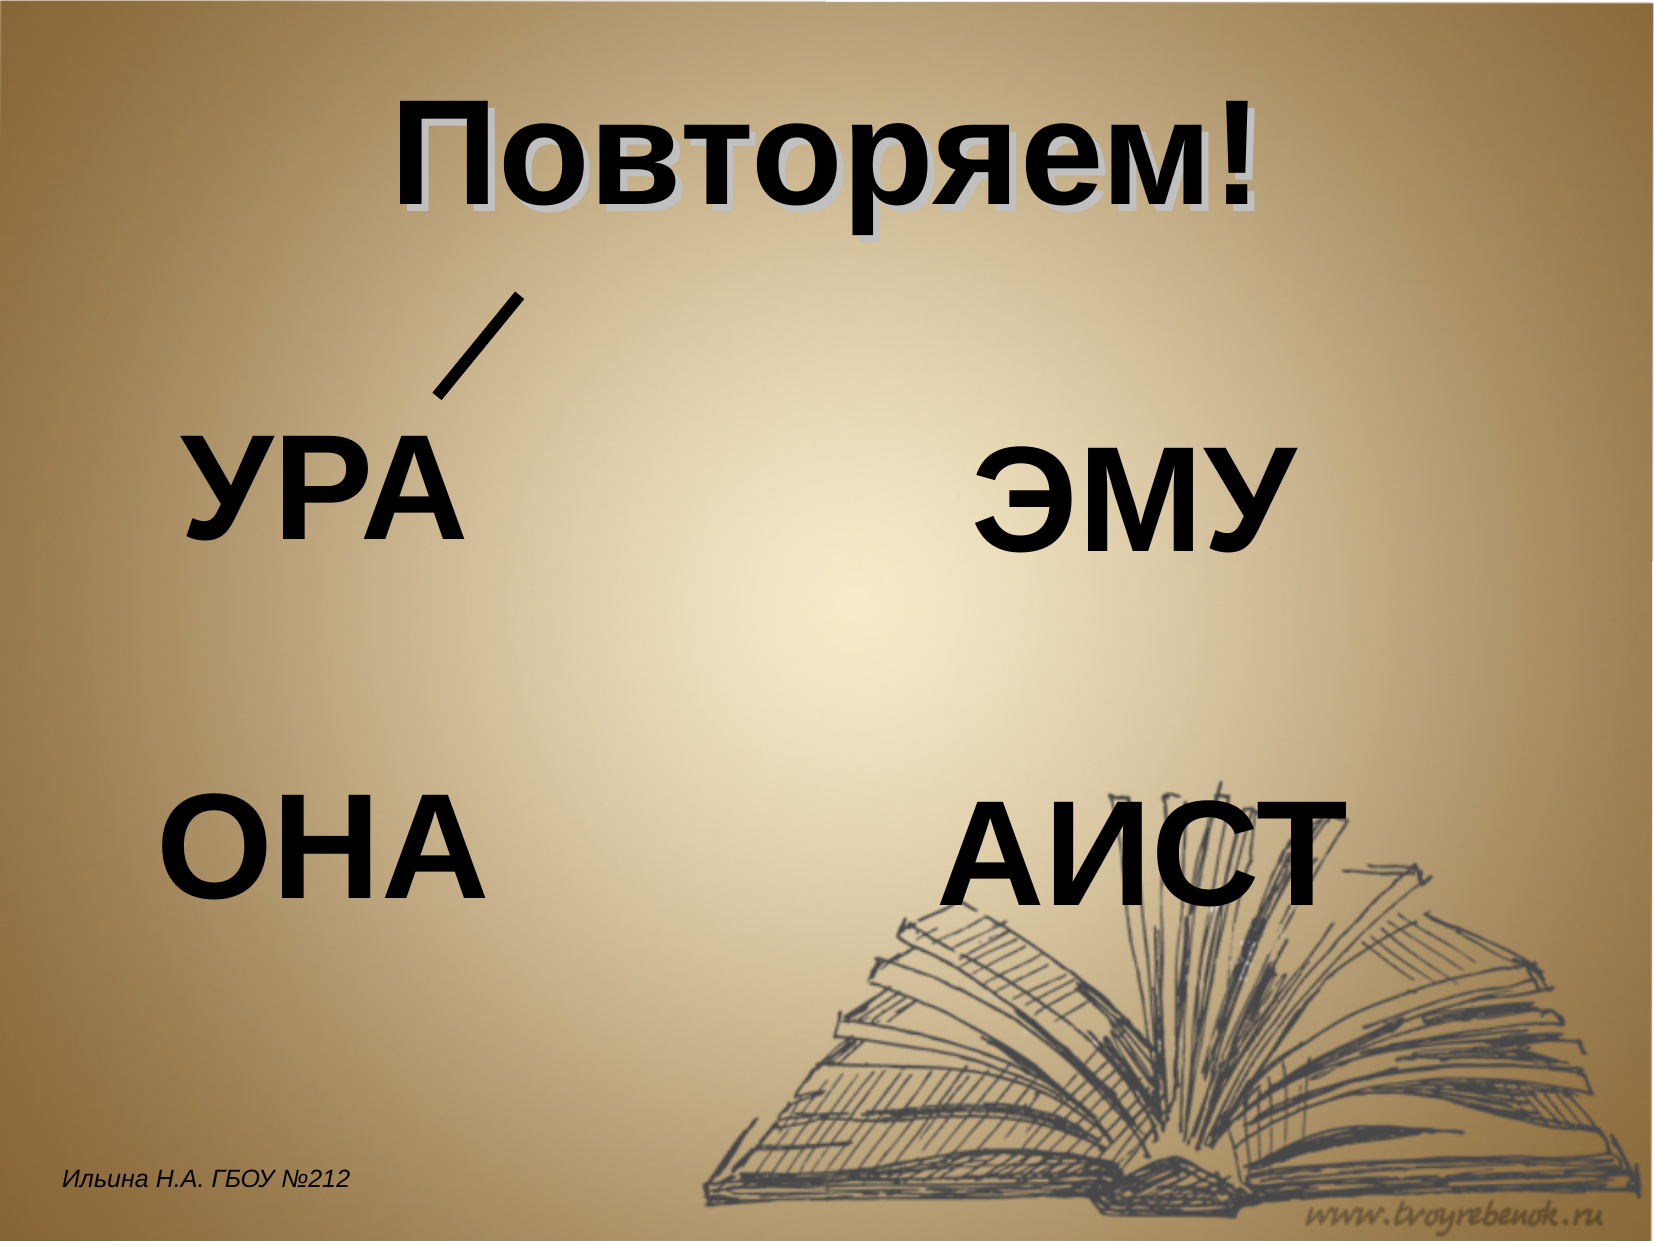

# Повторяем!
УРА
ЭМУ
ОНА
АИСТ
Ильина Н.А. ГБОУ №212